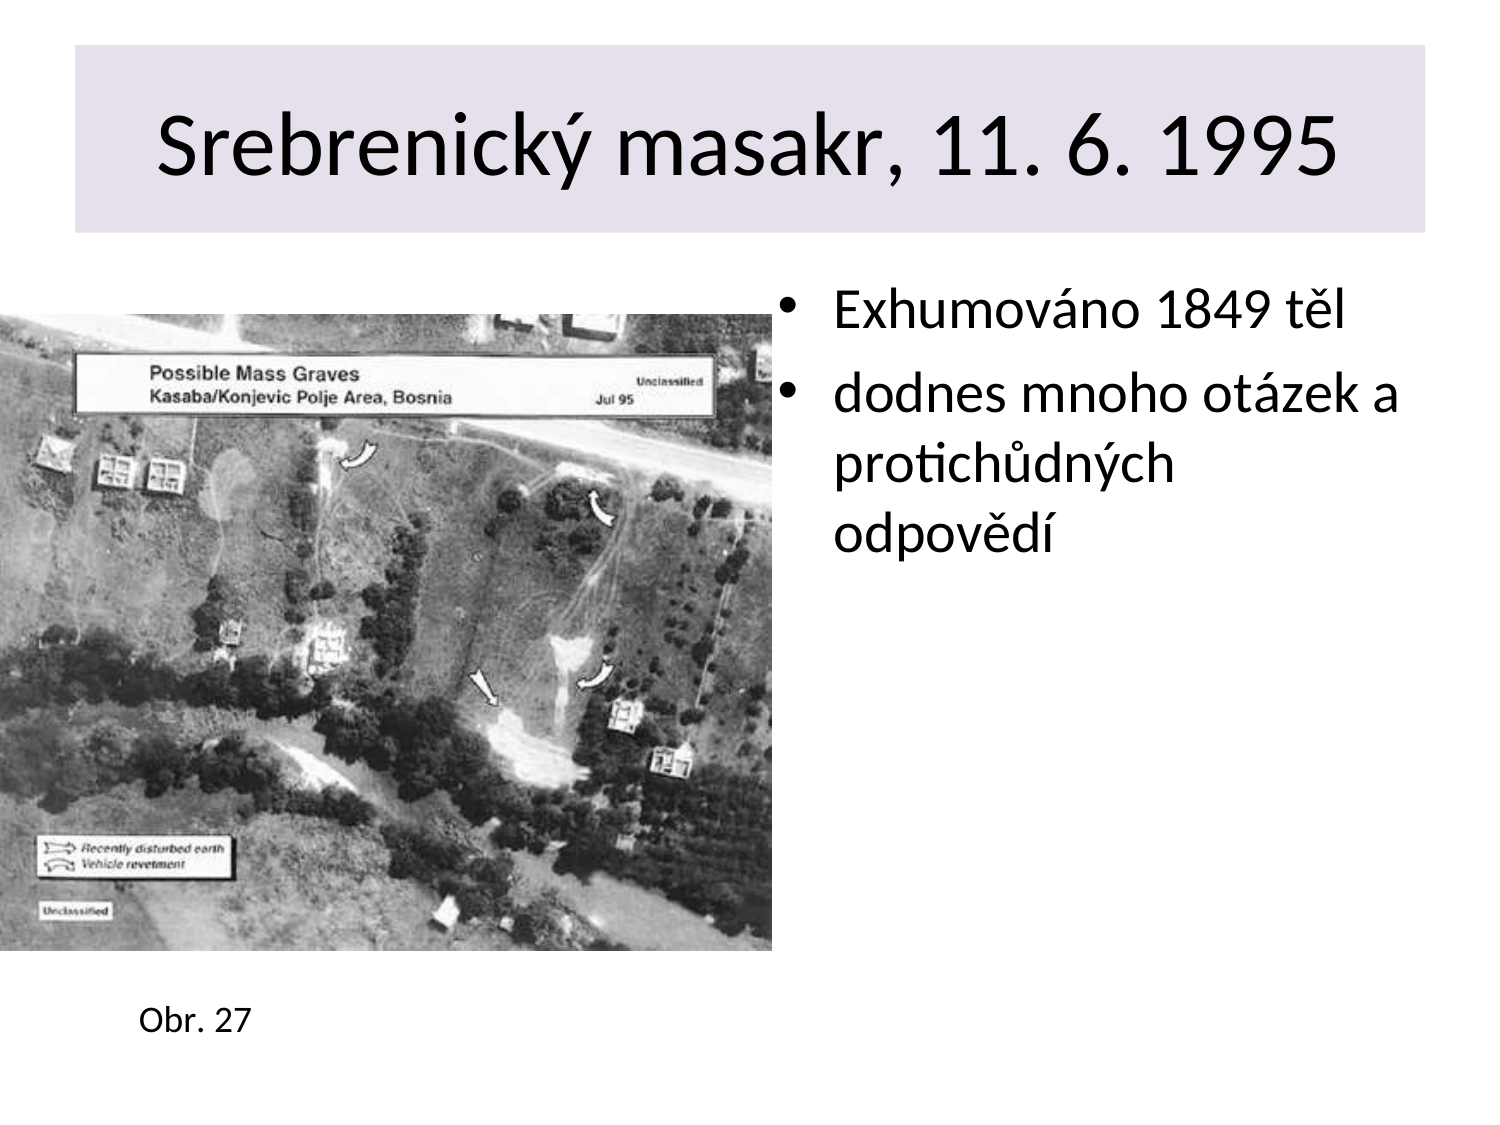

# Srebrenický masakr, 11. 6. 1995
Exhumováno 1849 těl
dodnes mnoho otázek a protichůdných odpovědí
Obr. 27